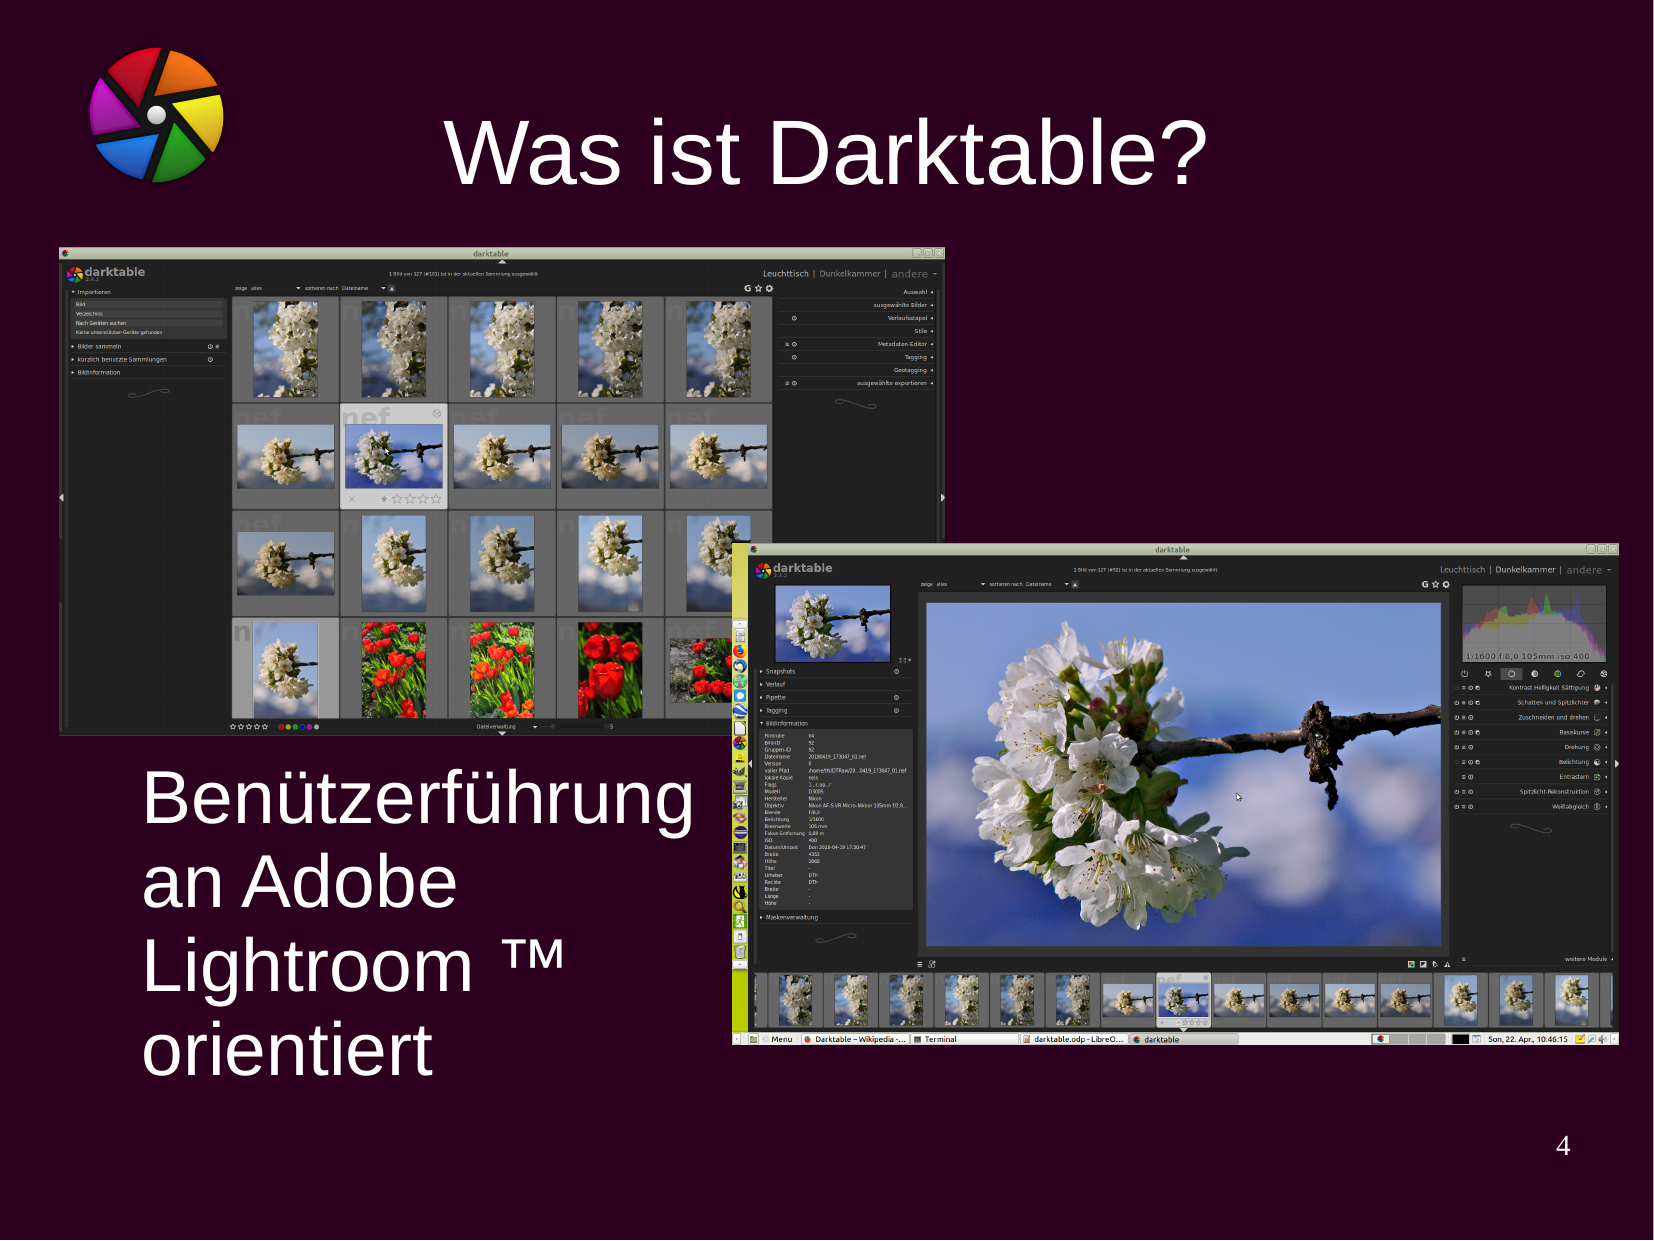

# Was ist Darktable?
Benützerführung an Adobe Lightroom ™ orientiert
4